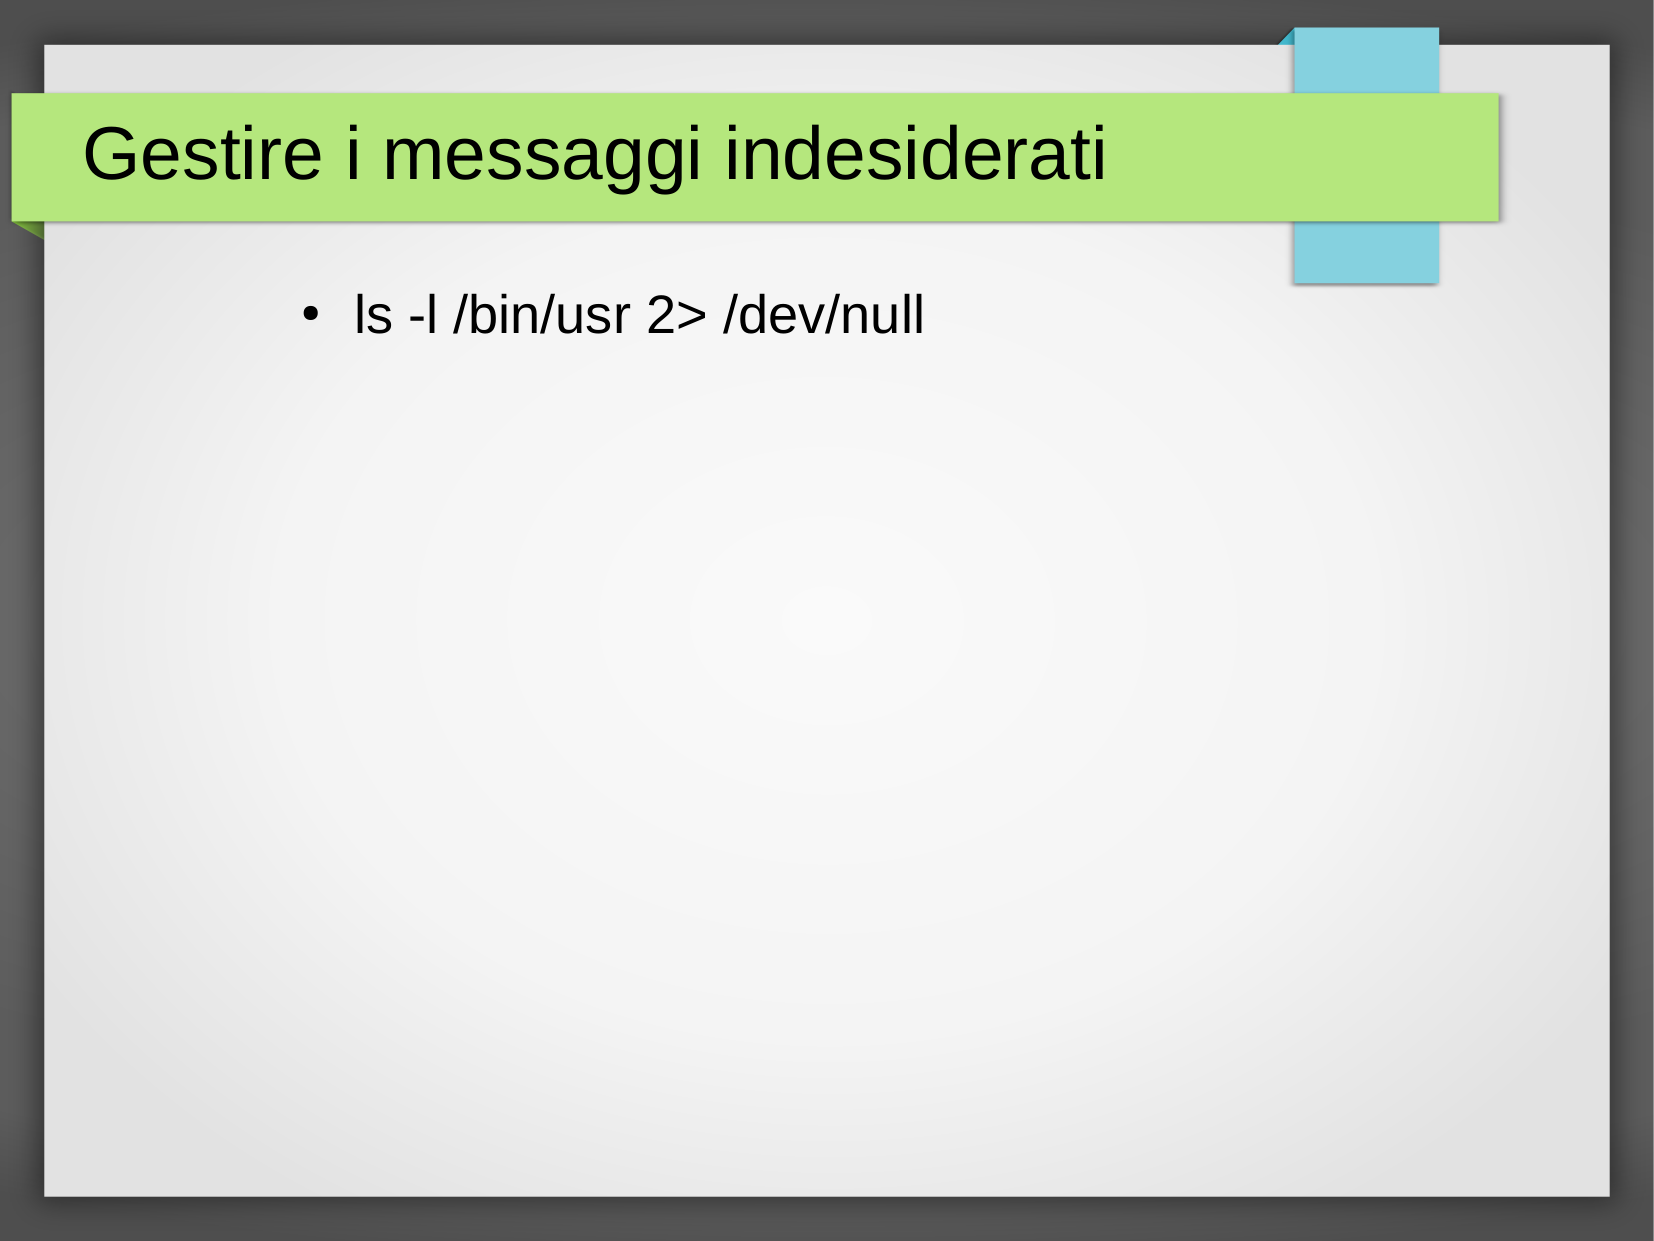

# Gestire i messaggi indesiderati
ls -l /bin/usr 2> /dev/null